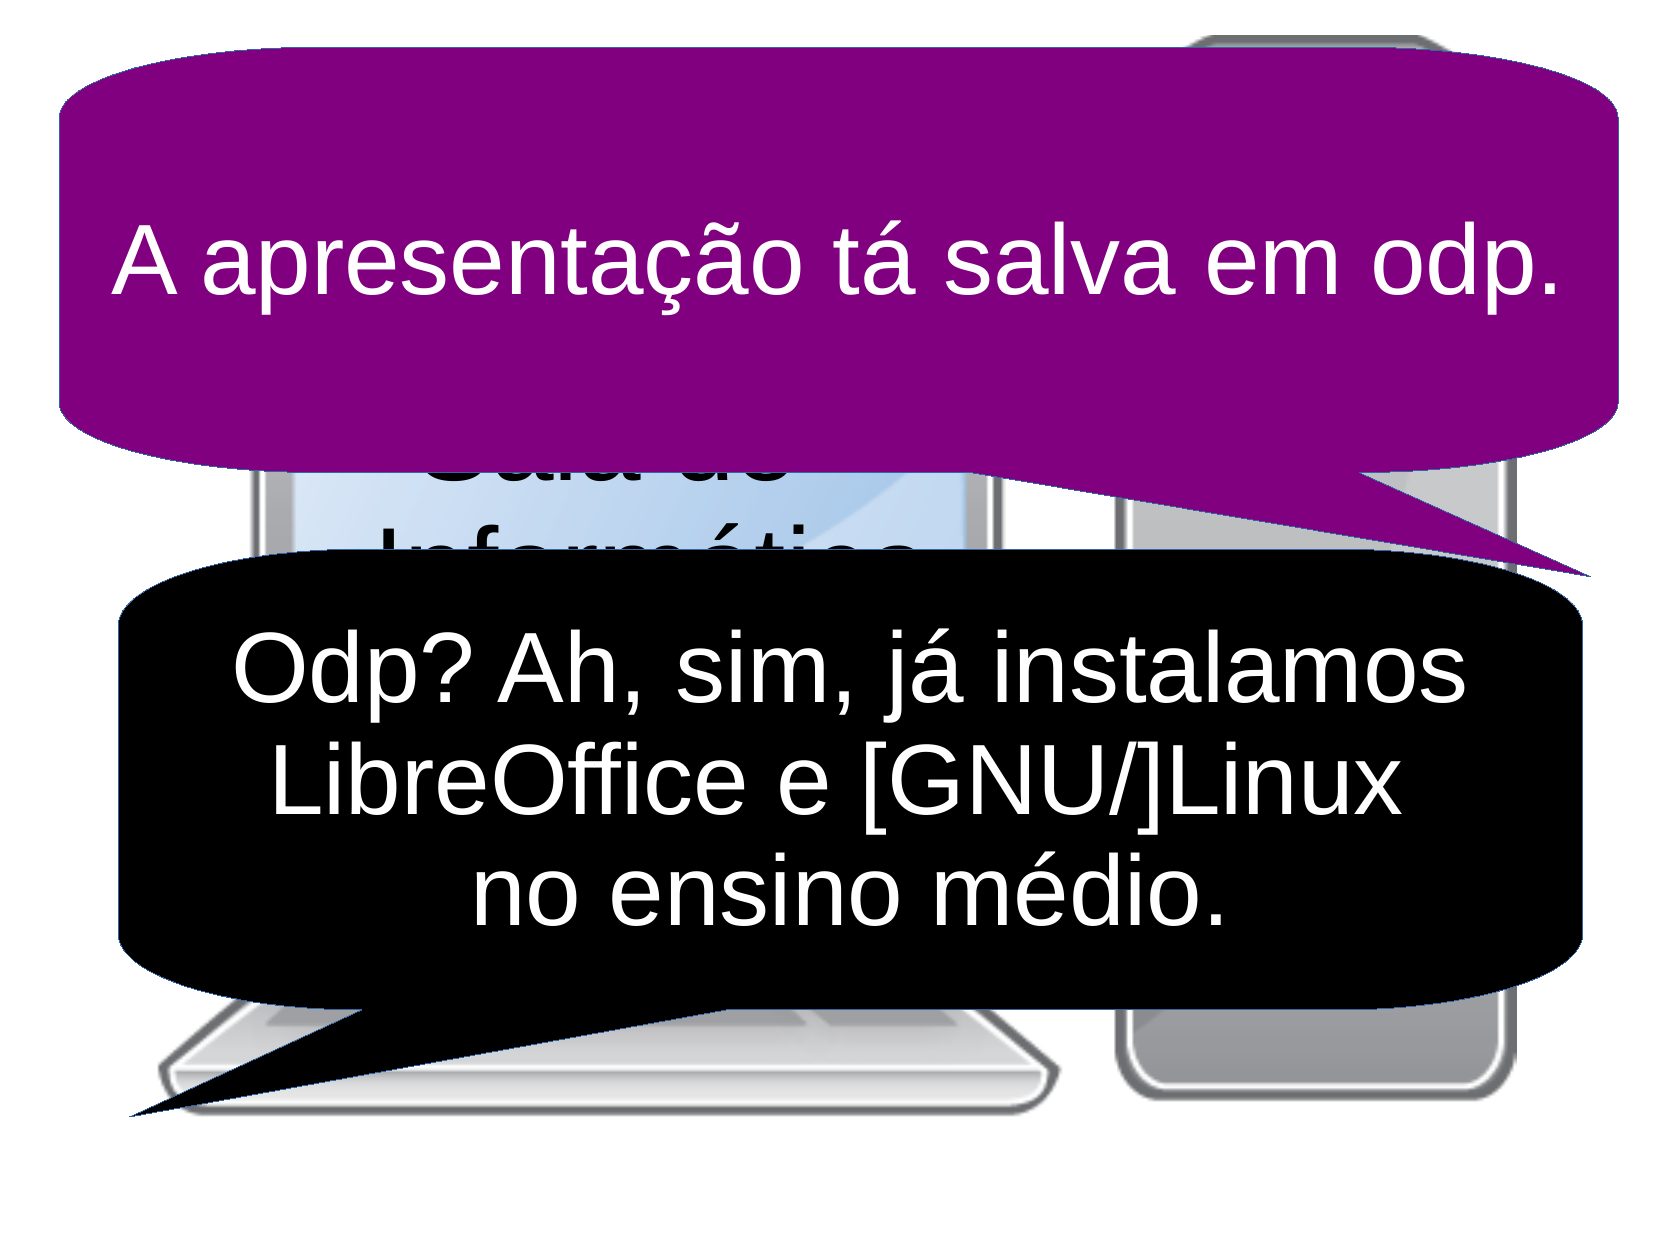

Sala de
			 Informática
 2016
A apresentação tá salva em odp.
Odp? Ah, sim, já instalamos
LibreOffice e [GNU/]Linux
no ensino médio.